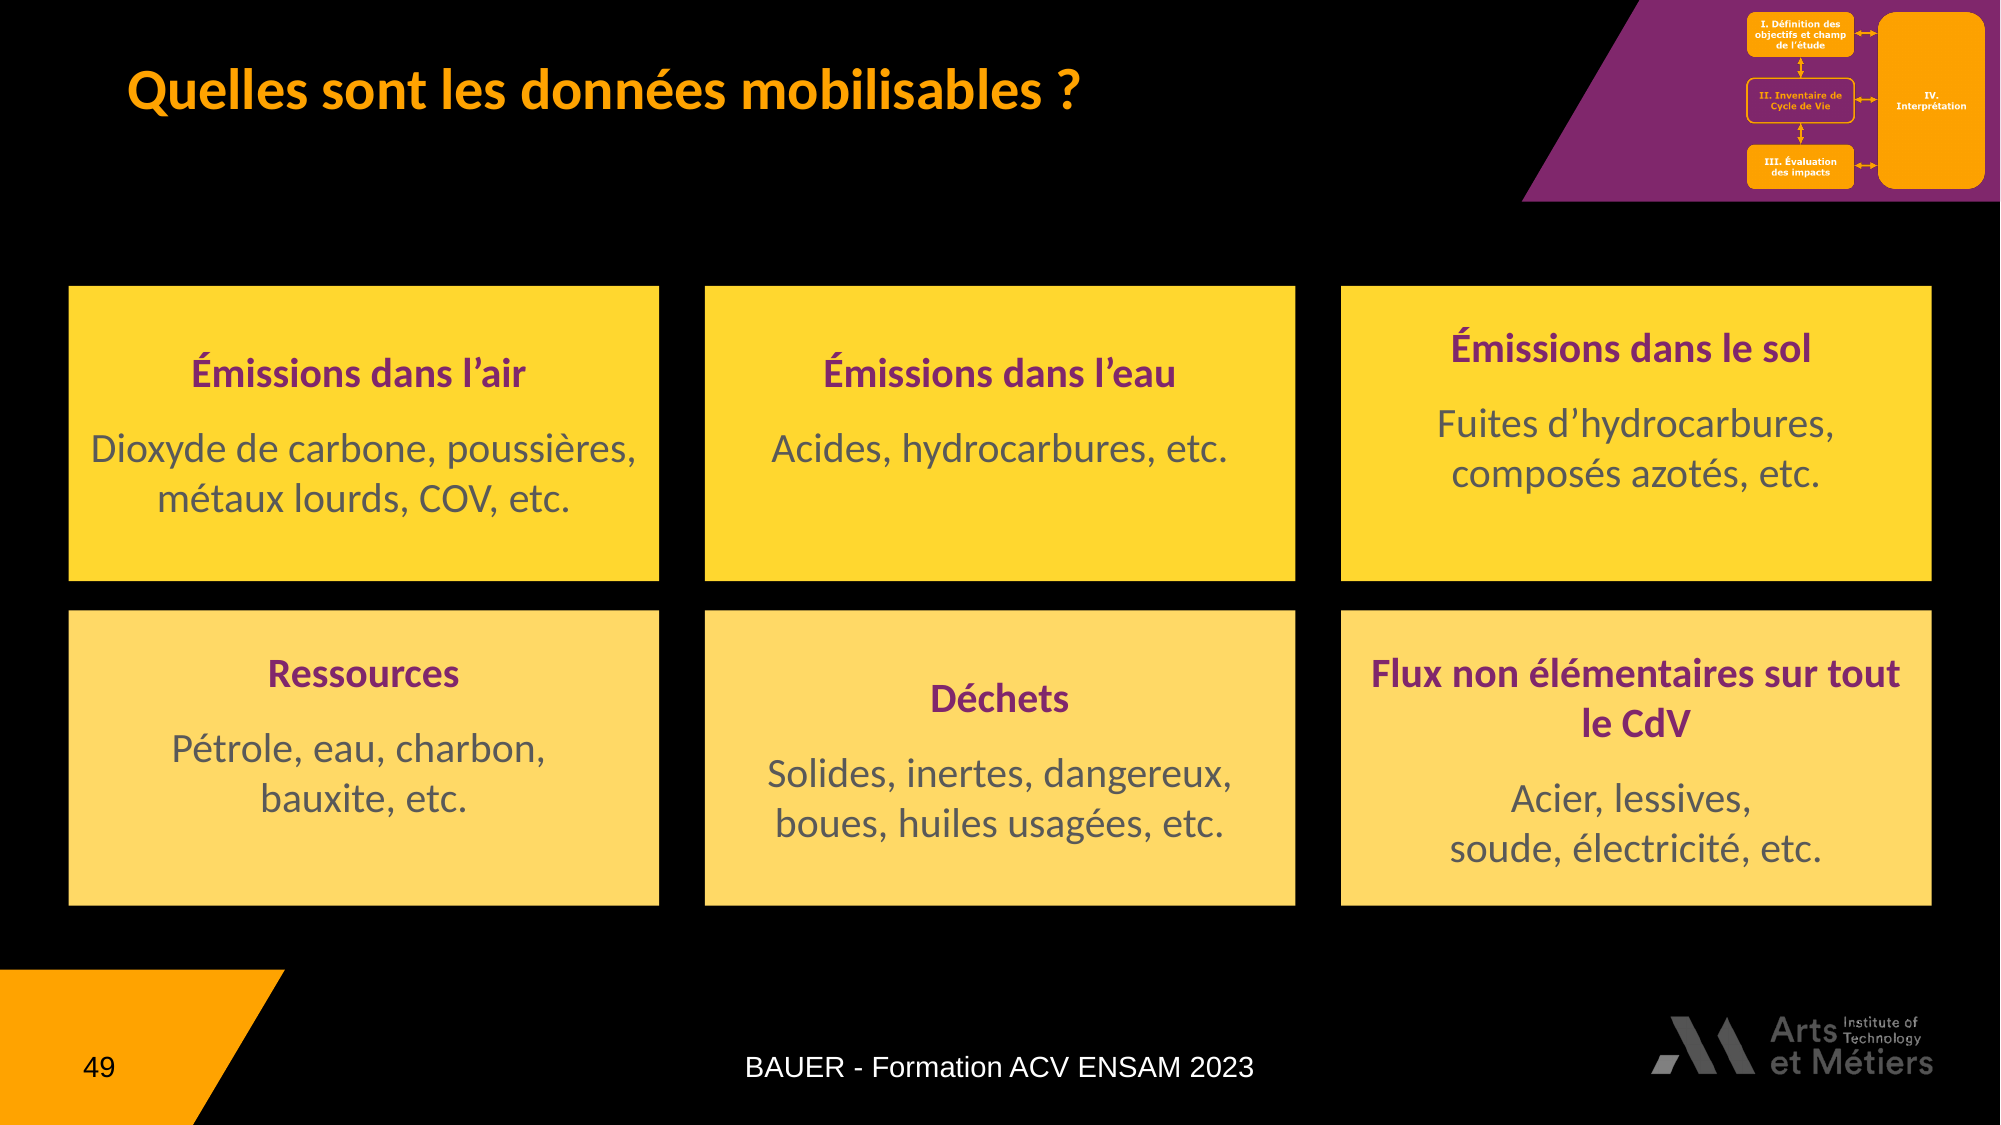

# Quelles sont les données mobilisables ?
Émissions dans l’air
Dioxyde de carbone, poussières, métaux lourds, COV, etc.
Émissions dans l’eau
Acides, hydrocarbures, etc.
Émissions dans le sol
Fuites d’hydrocarbures, composés azotés, etc.
Ressources
Pétrole, eau, charbon,
bauxite, etc.
Déchets
Solides, inertes, dangereux, boues, huiles usagées, etc.
Flux non élémentaires sur tout le CdV
Acier, lessives,
soude, électricité, etc.